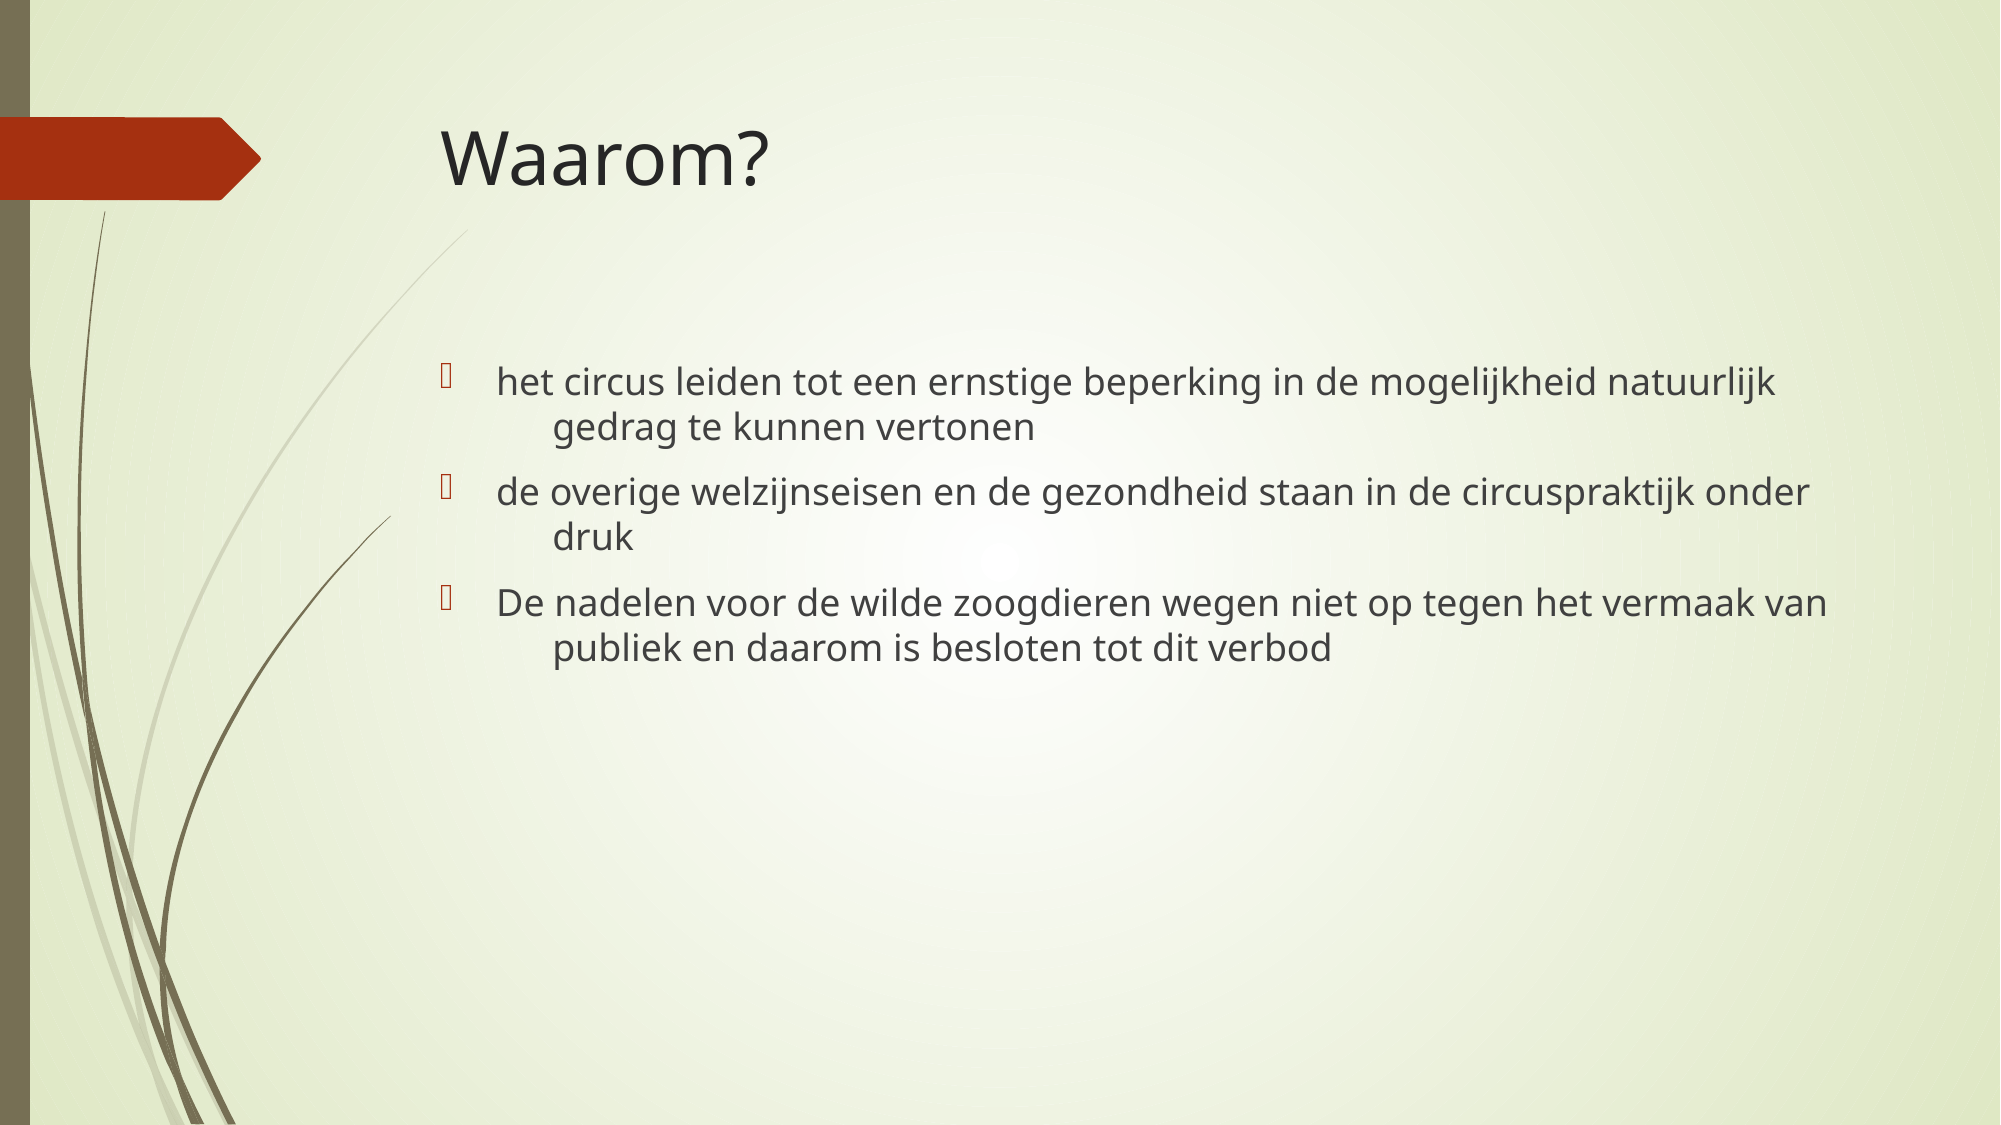

# Waarom?
het circus leiden tot een ernstige beperking in de mogelijkheid natuurlijk gedrag te kunnen vertonen
de overige welzijnseisen en de gezondheid staan in de circuspraktijk onder druk
De nadelen voor de wilde zoogdieren wegen niet op tegen het vermaak van publiek en daarom is besloten tot dit verbod